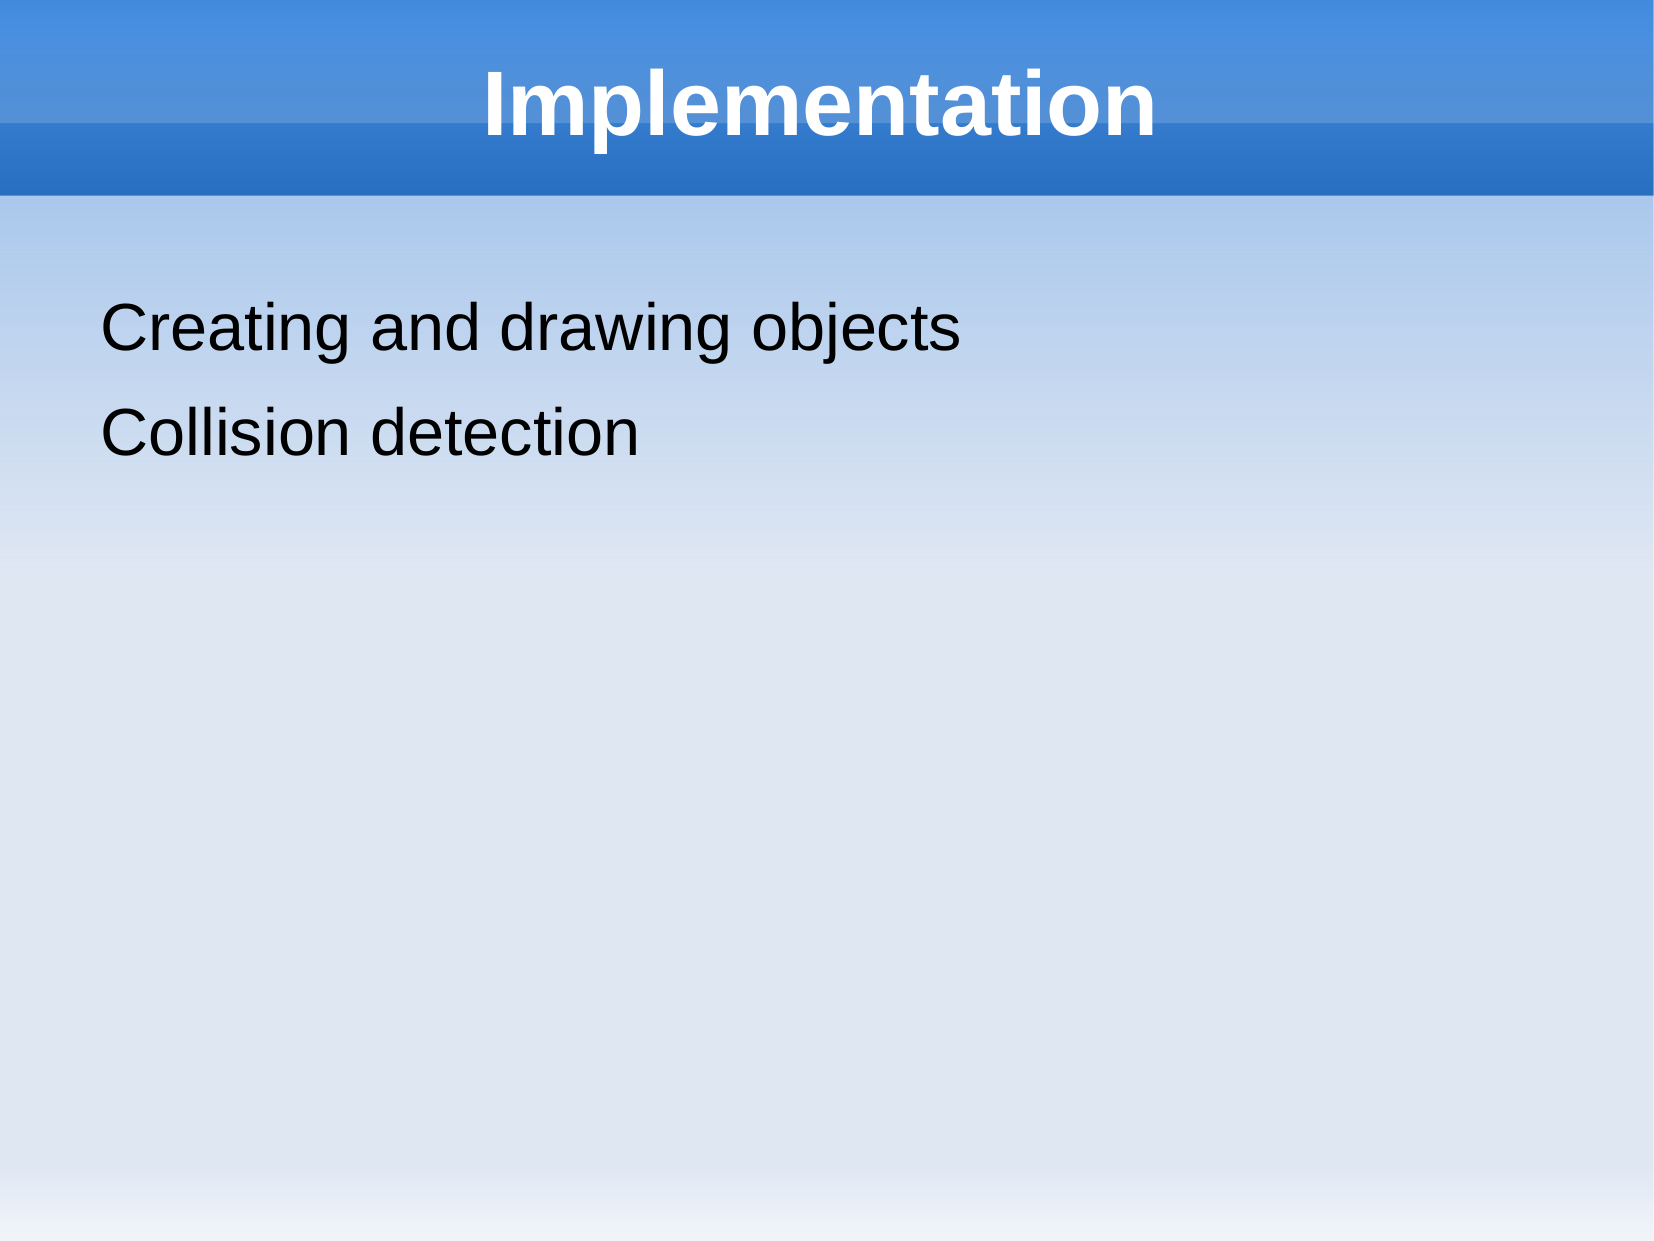

# Implementation
Creating and drawing objects
Collision detection